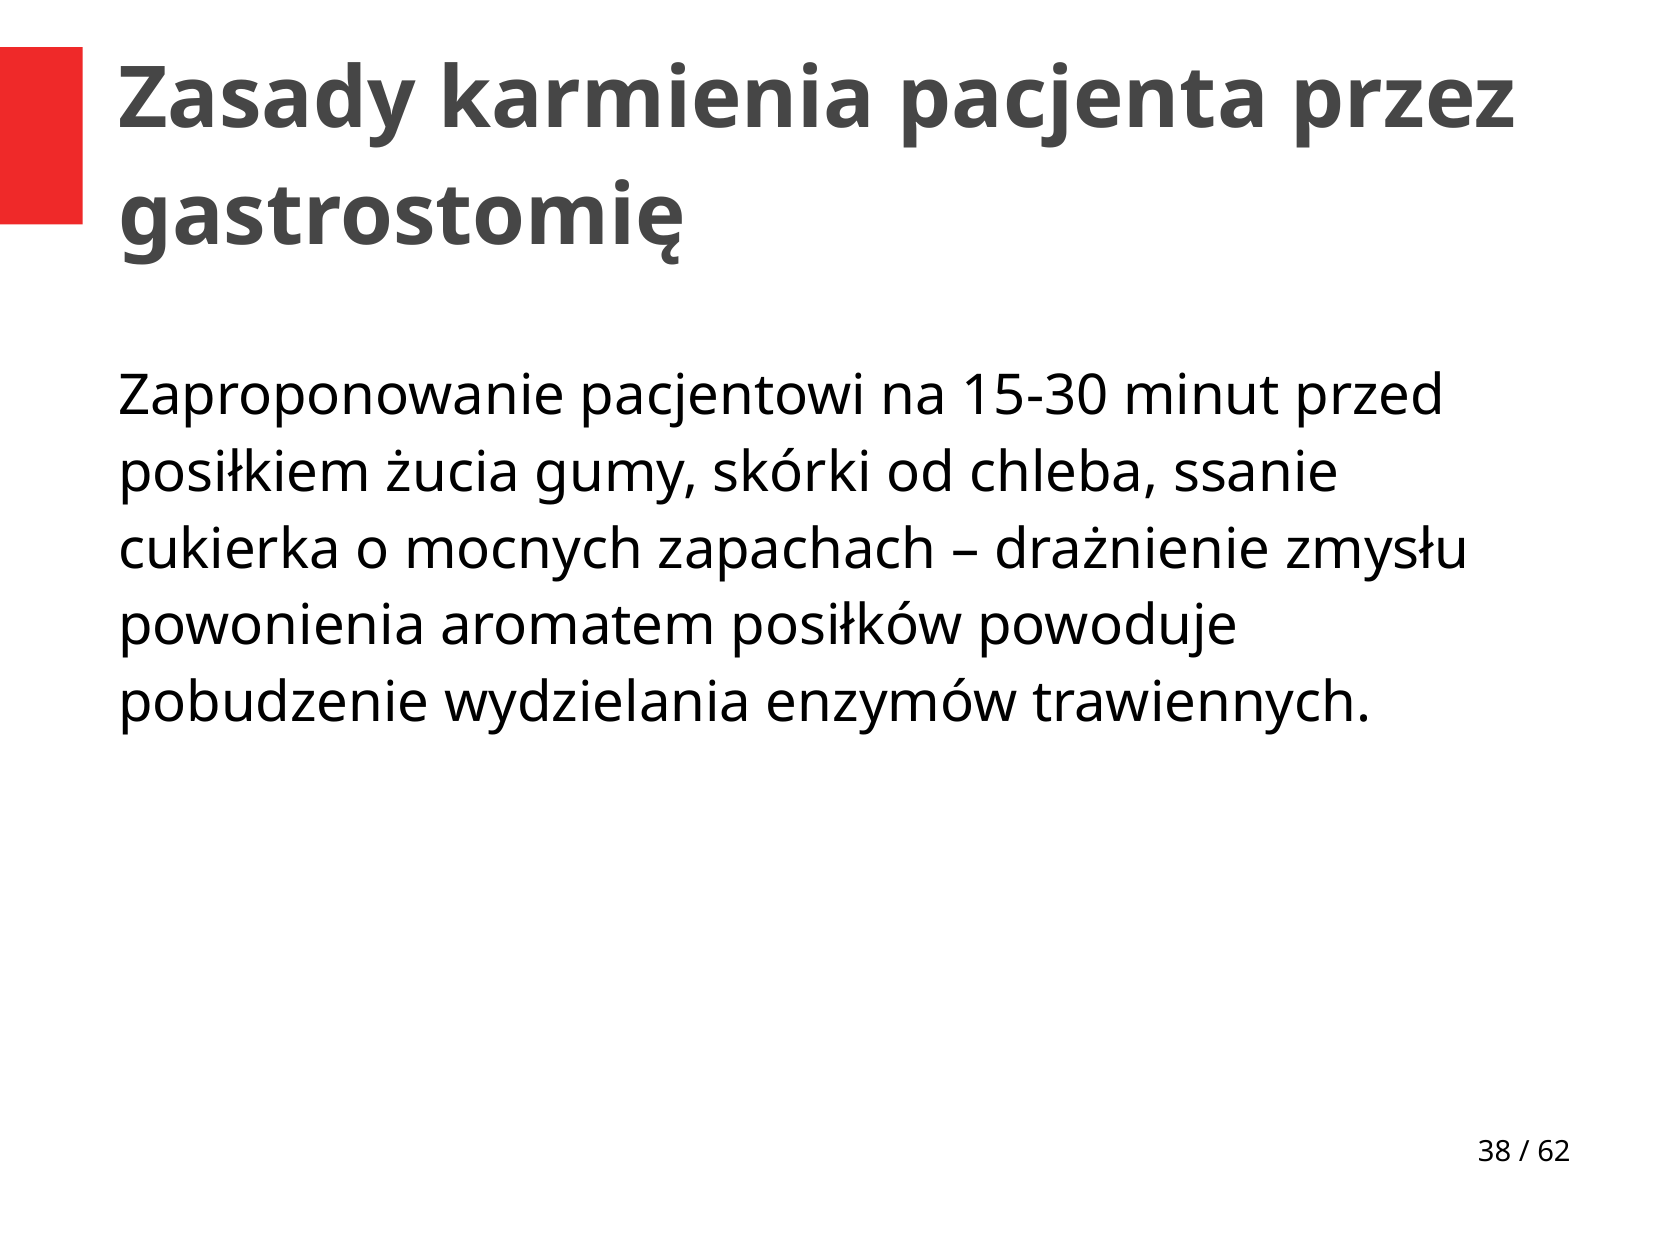

# Zasady karmienia pacjenta przez gastrostomię
Zaproponowanie pacjentowi na 15-30 minut przed posiłkiem żucia gumy, skórki od chleba, ssanie cukierka o mocnych zapachach – drażnienie zmysłu powonienia aromatem posiłków powoduje pobudzenie wydzielania enzymów trawiennych.
38